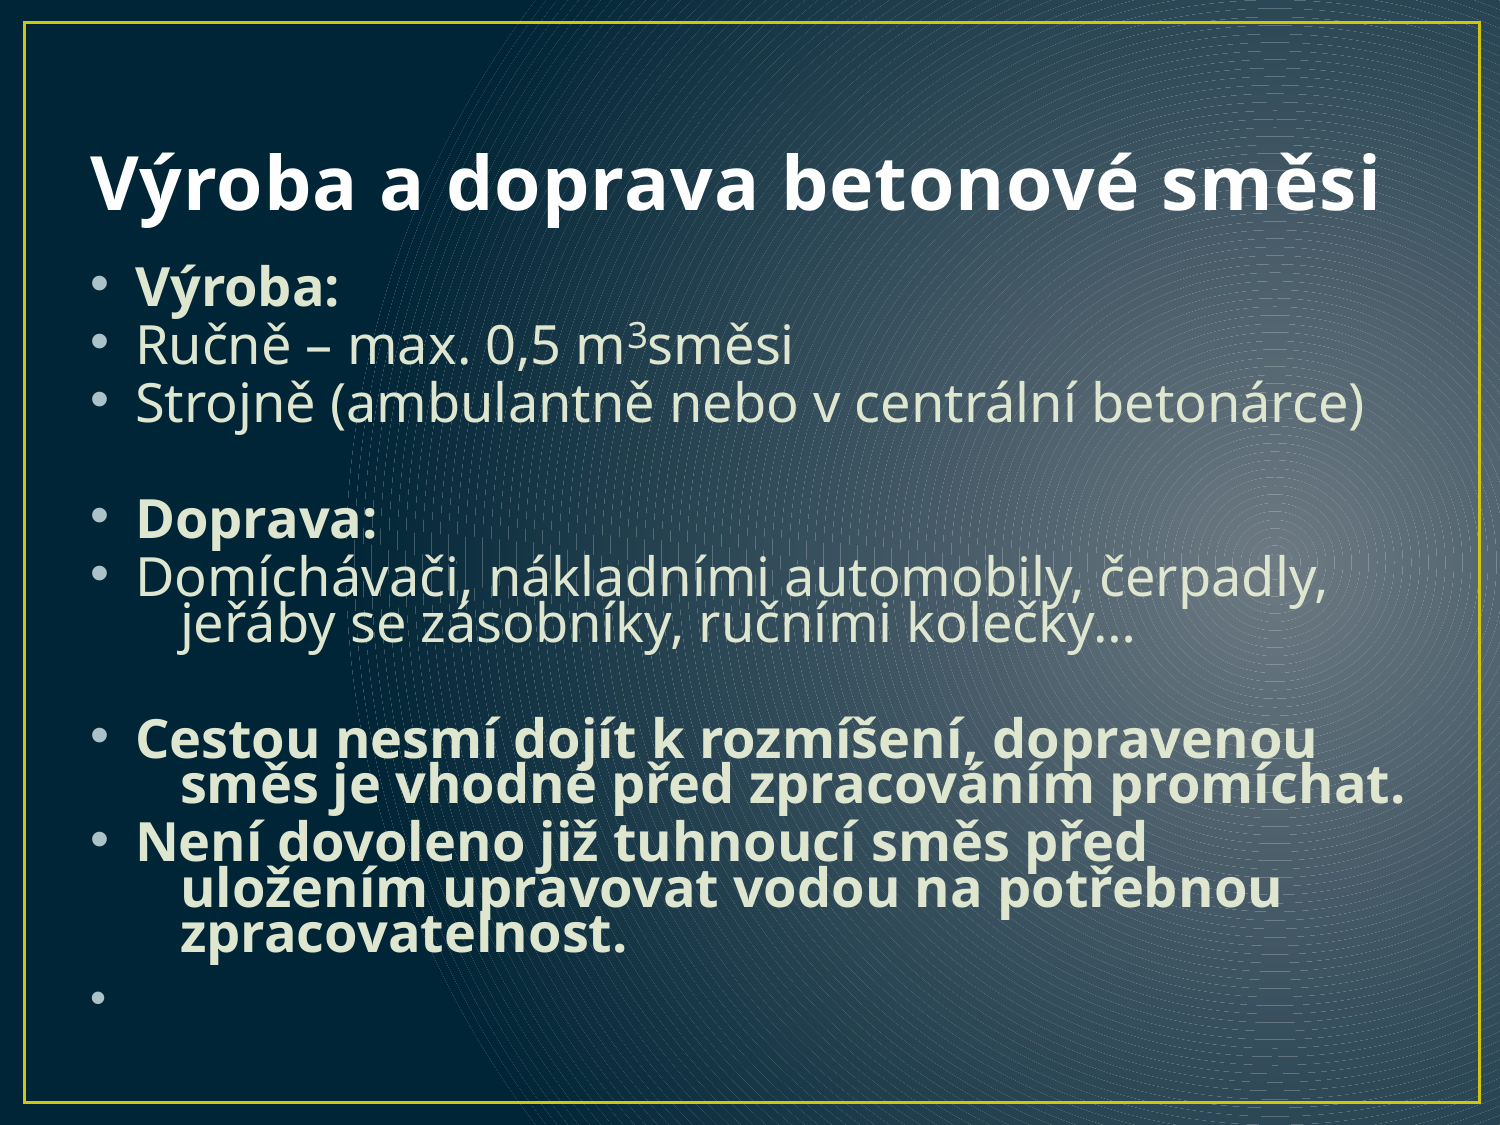

# Výroba a doprava betonové směsi
Výroba:
Ručně – max. 0,5 m3směsi
Strojně (ambulantně nebo v centrální betonárce)
Doprava:
Domíchávači, nákladními automobily, čerpadly, jeřáby se zásobníky, ručními kolečky…
Cestou nesmí dojít k rozmíšení, dopravenou směs je vhodné před zpracováním promíchat.
Není dovoleno již tuhnoucí směs před uložením upravovat vodou na potřebnou zpracovatelnost.